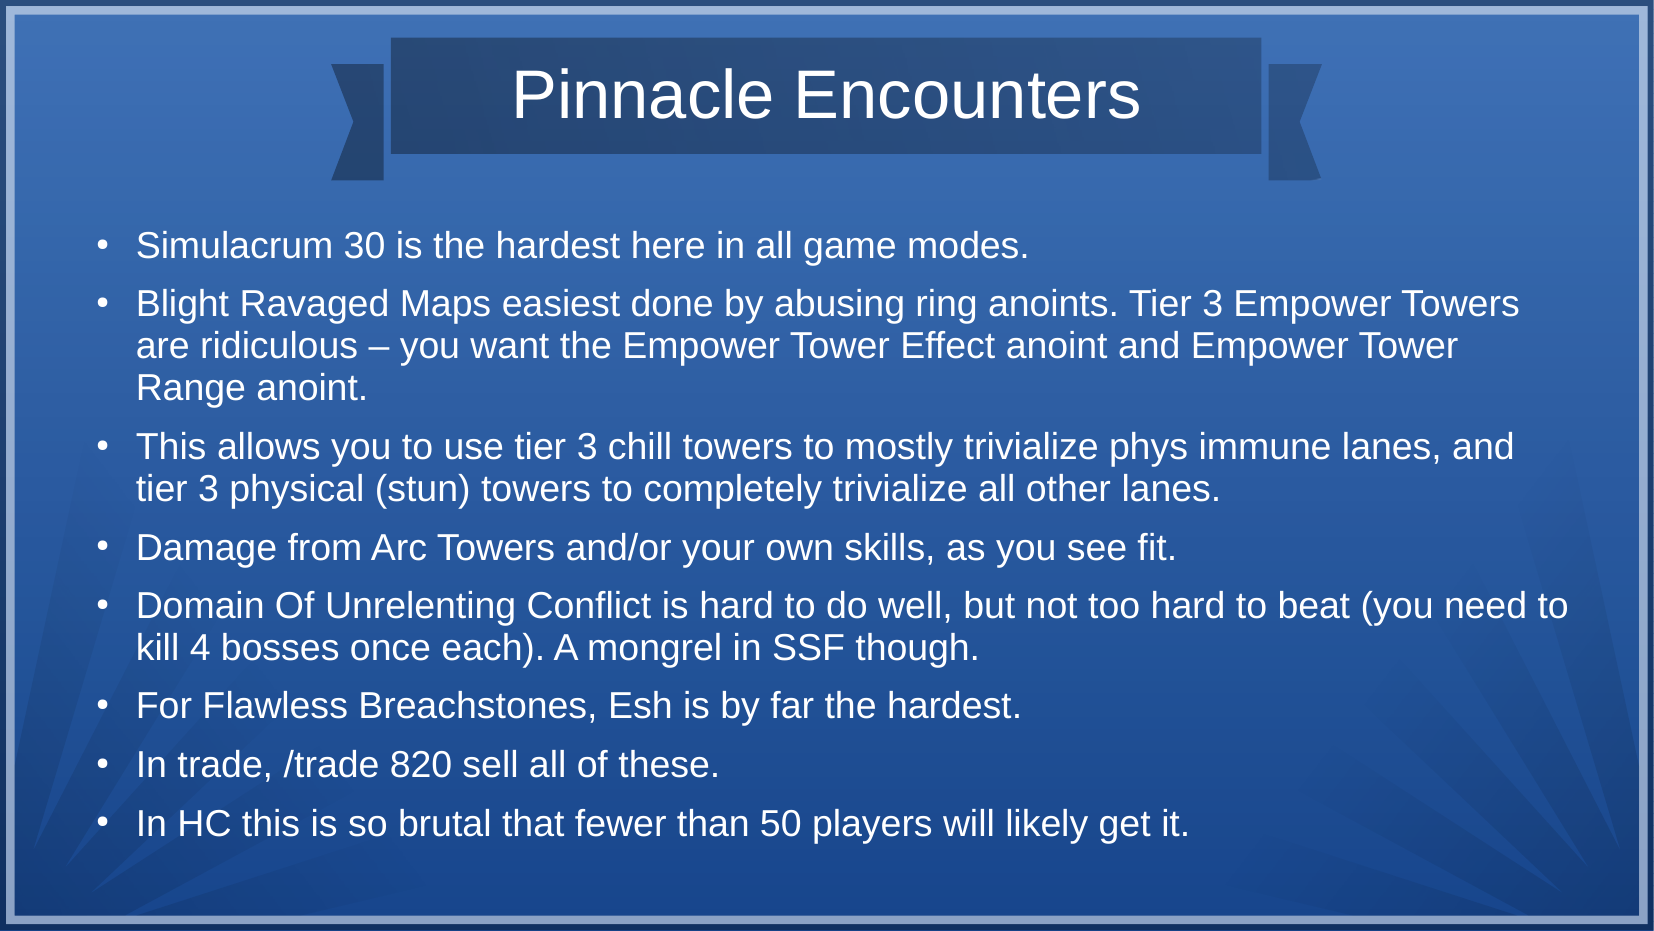

# Pinnacle Encounters
Simulacrum 30 is the hardest here in all game modes.
Blight Ravaged Maps easiest done by abusing ring anoints. Tier 3 Empower Towers are ridiculous – you want the Empower Tower Effect anoint and Empower Tower Range anoint.
This allows you to use tier 3 chill towers to mostly trivialize phys immune lanes, and tier 3 physical (stun) towers to completely trivialize all other lanes.
Damage from Arc Towers and/or your own skills, as you see fit.
Domain Of Unrelenting Conflict is hard to do well, but not too hard to beat (you need to kill 4 bosses once each). A mongrel in SSF though.
For Flawless Breachstones, Esh is by far the hardest.
In trade, /trade 820 sell all of these.
In HC this is so brutal that fewer than 50 players will likely get it.